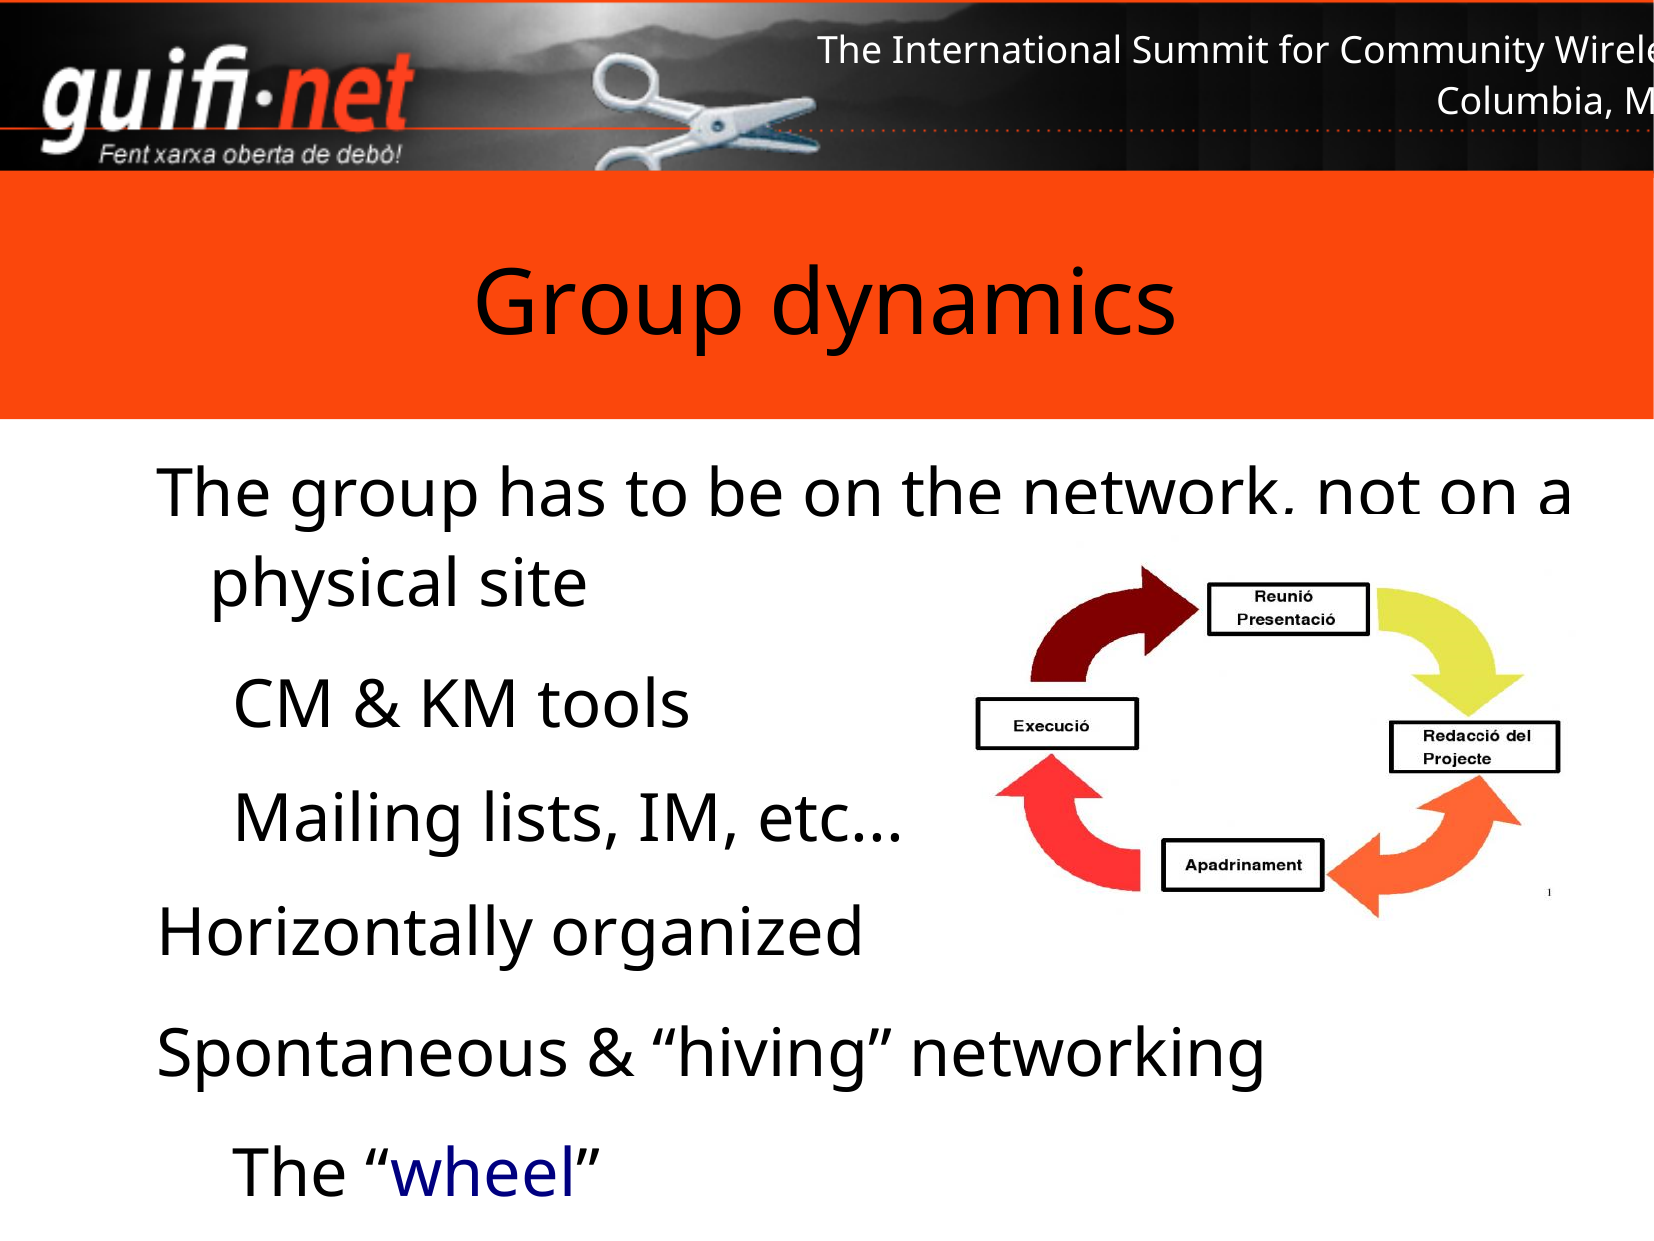

# Group dynamics
The group has to be on the network, not on a physical site
CM & KM tools
Mailing lists, IM, etc...
Horizontally organized
Spontaneous & “hiving” networking
The “wheel”